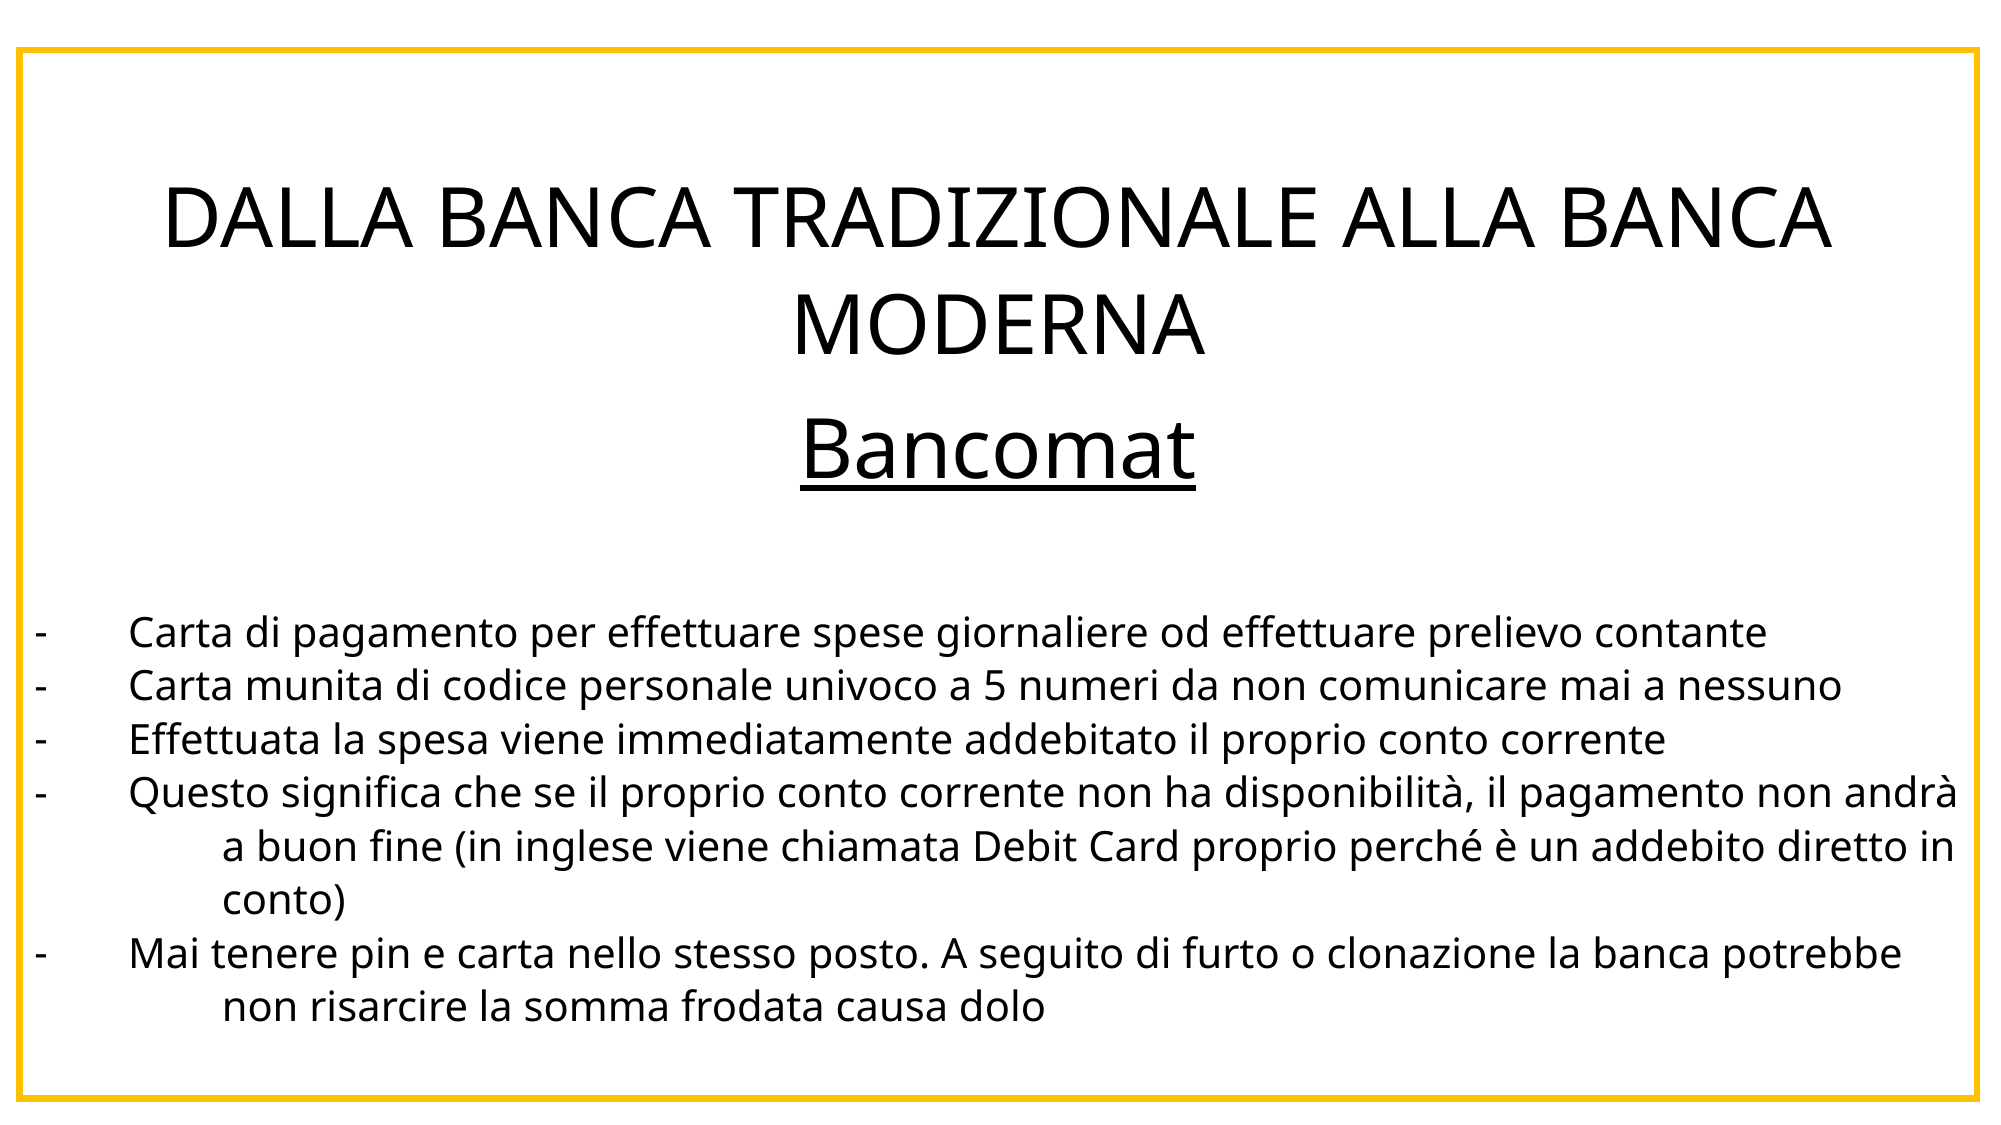

DALLA BANCA TRADIZIONALE ALLA BANCA MODERNA
Bancomat
Carta di pagamento per effettuare spese giornaliere od effettuare prelievo contante
Carta munita di codice personale univoco a 5 numeri da non comunicare mai a nessuno
Effettuata la spesa viene immediatamente addebitato il proprio conto corrente
Questo significa che se il proprio conto corrente non ha disponibilità, il pagamento non andrà a buon fine (in inglese viene chiamata Debit Card proprio perché è un addebito diretto in conto)
Mai tenere pin e carta nello stesso posto. A seguito di furto o clonazione la banca potrebbe non risarcire la somma frodata causa dolo